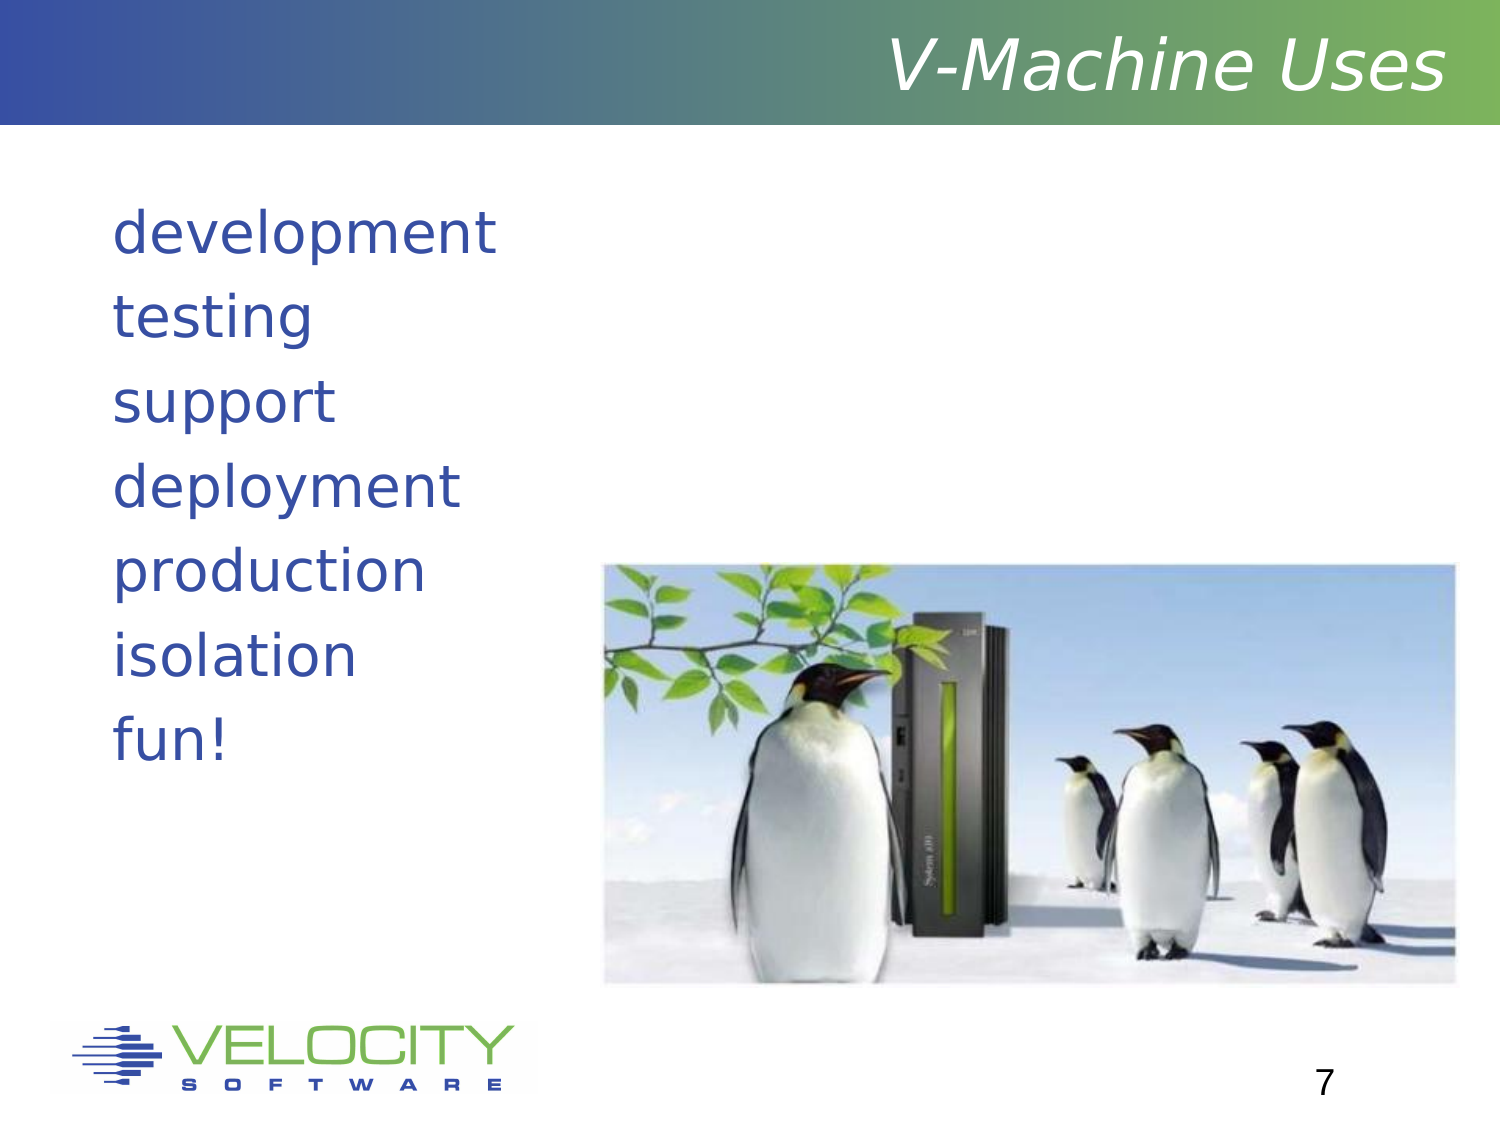

# V-Machine Uses
development
testing
support
deployment
production
isolation
fun!
7